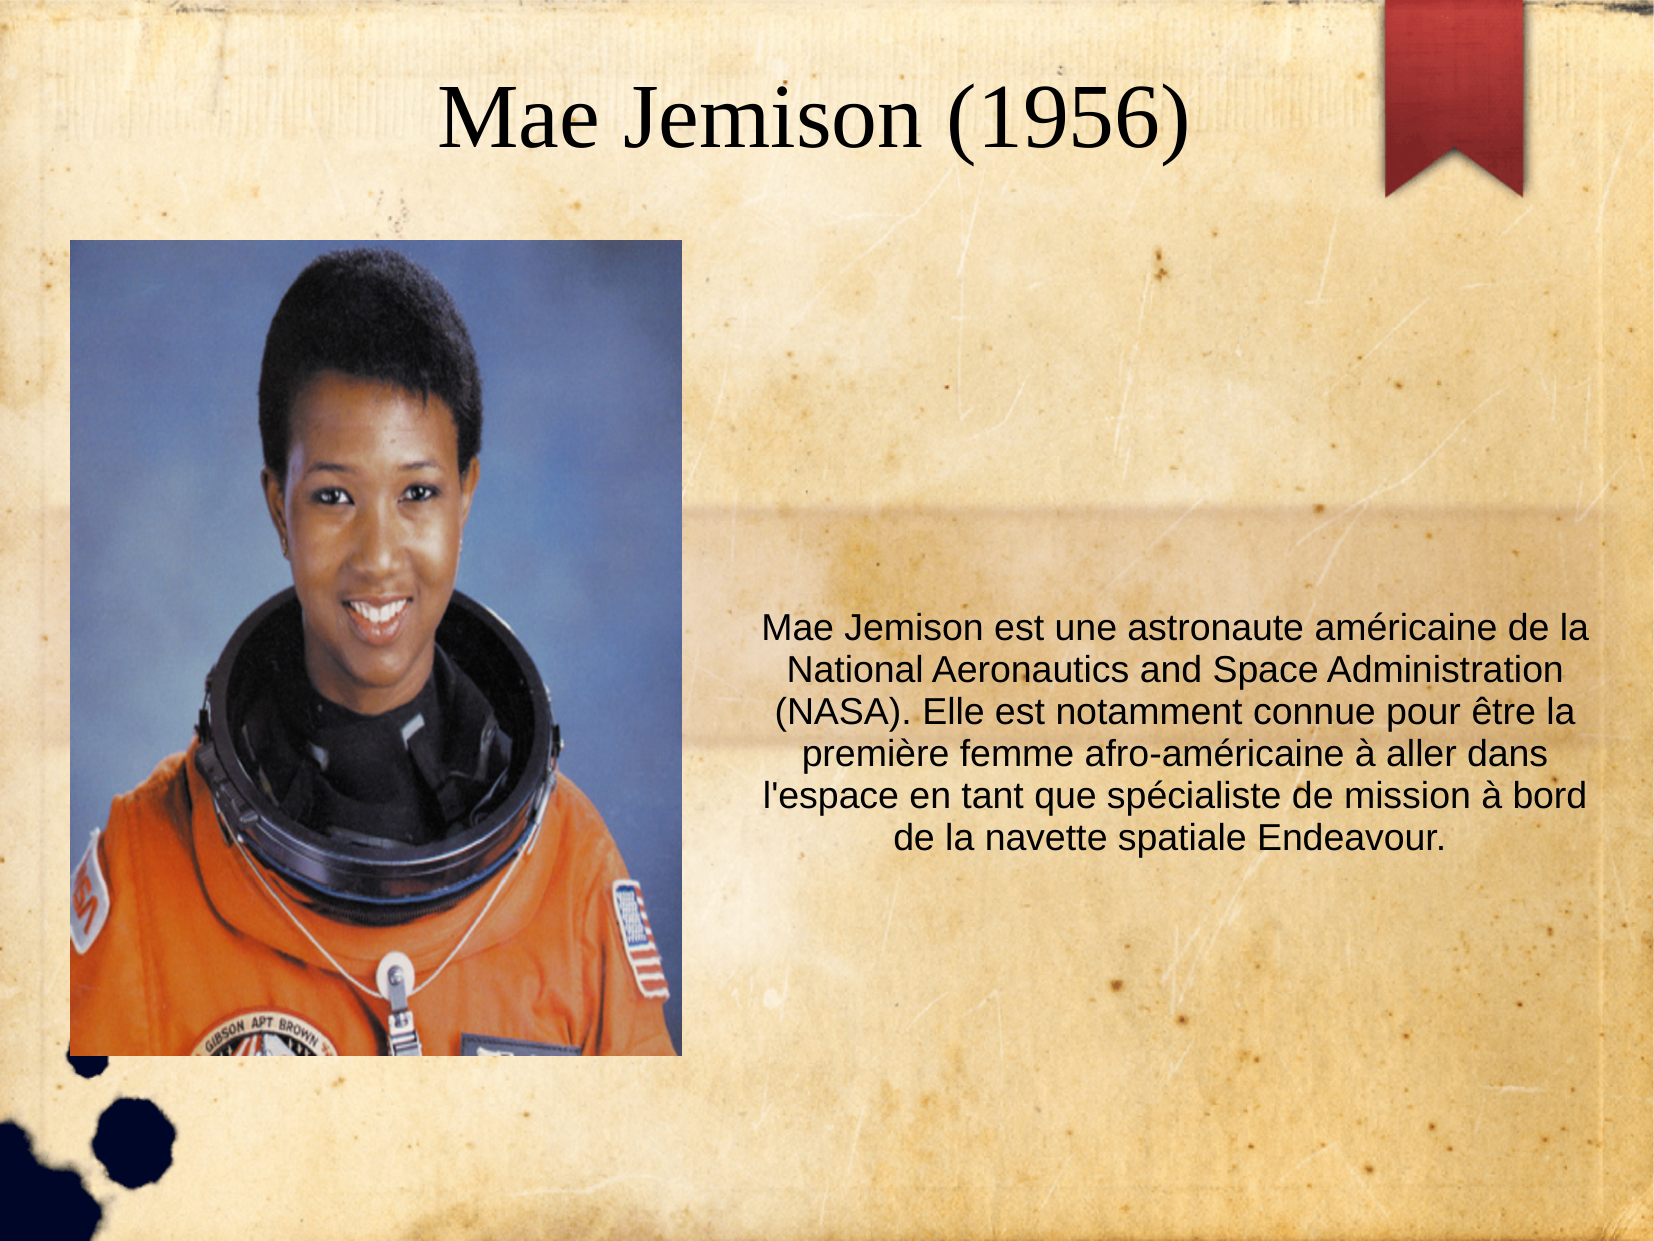

# Mae Jemison (1956)
Mae Jemison est une astronaute américaine de la National Aeronautics and Space Administration (NASA). Elle est notamment connue pour être la première femme afro-américaine à aller dans l'espace en tant que spécialiste de mission à bord de la navette spatiale Endeavour.